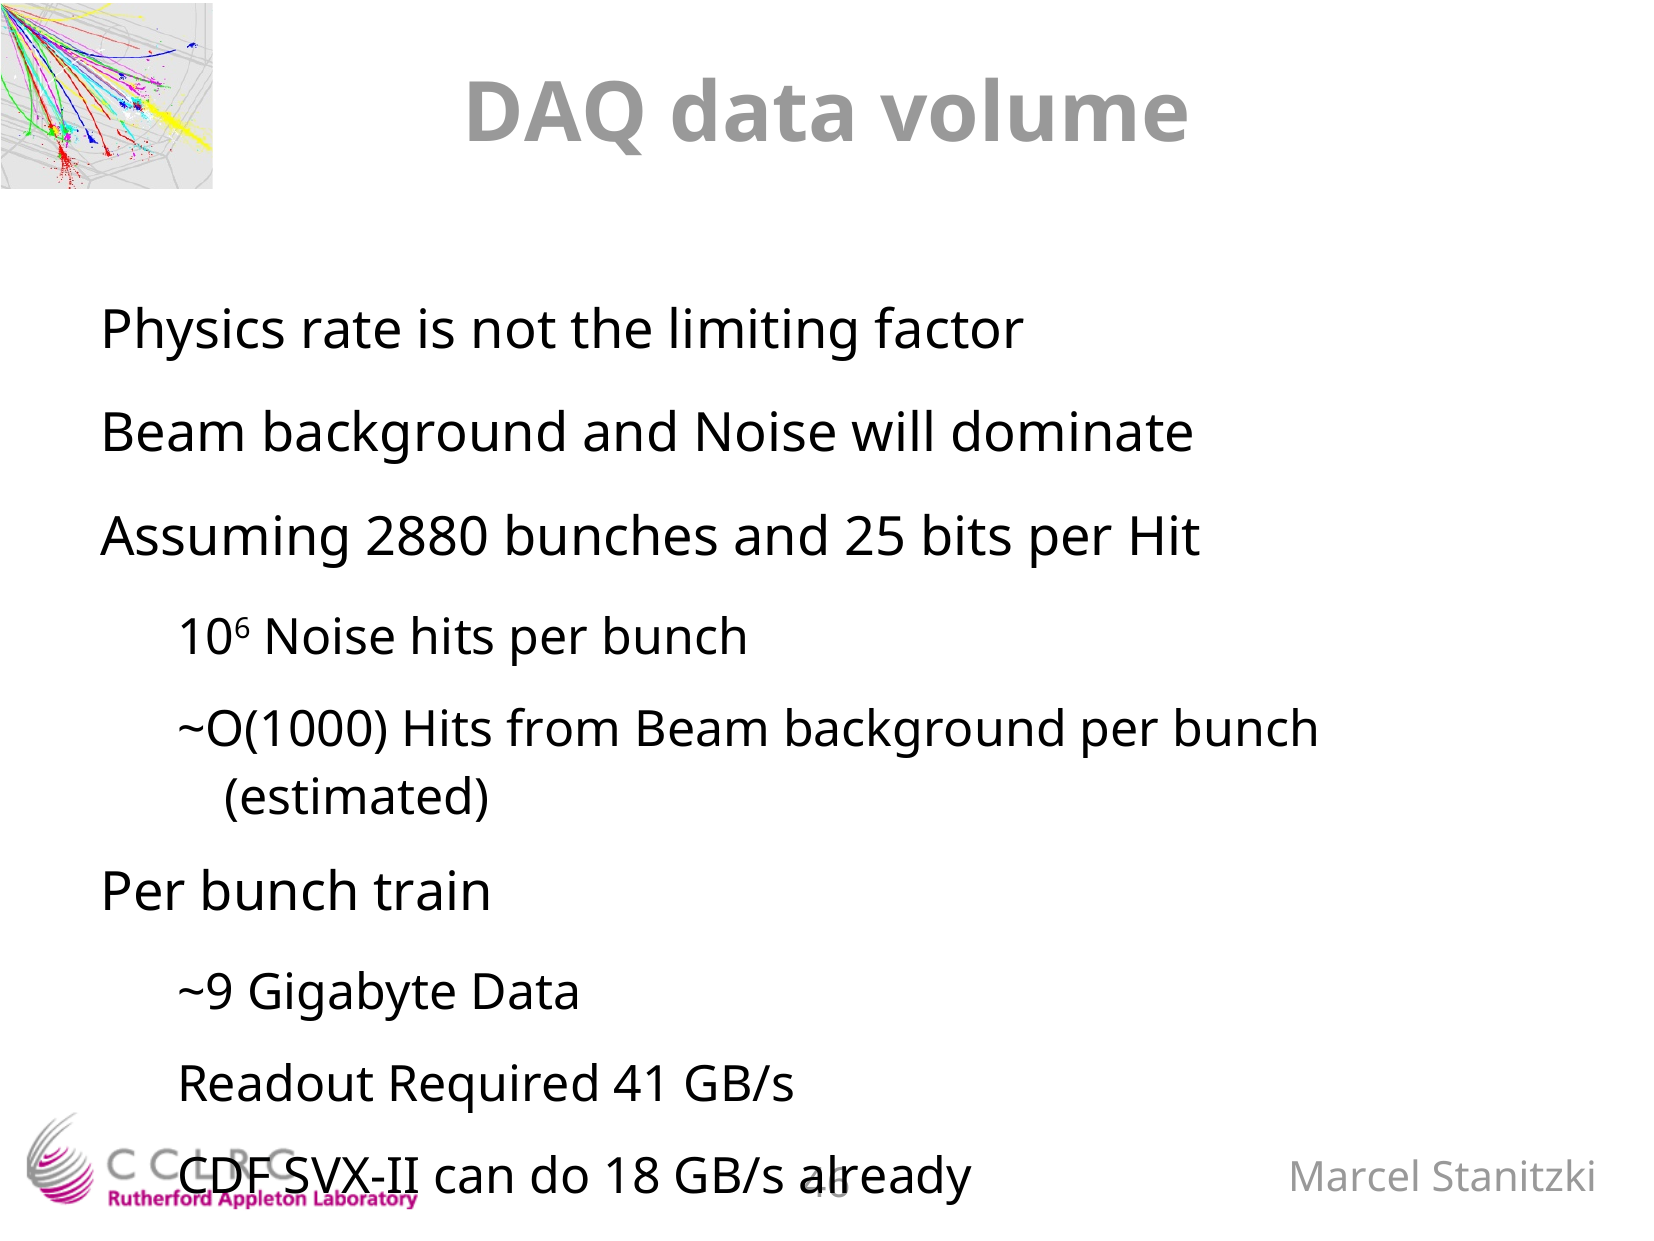

# DAQ data volume
Physics rate is not the limiting factor
Beam background and Noise will dominate
Assuming 2880 bunches and 25 bits per Hit
106 Noise hits per bunch
~O(1000) Hits from Beam background per bunch (estimated)
Per bunch train
~9 Gigabyte Data
Readout Required 41 GB/s
CDF SVX-II can do 18 GB/s already